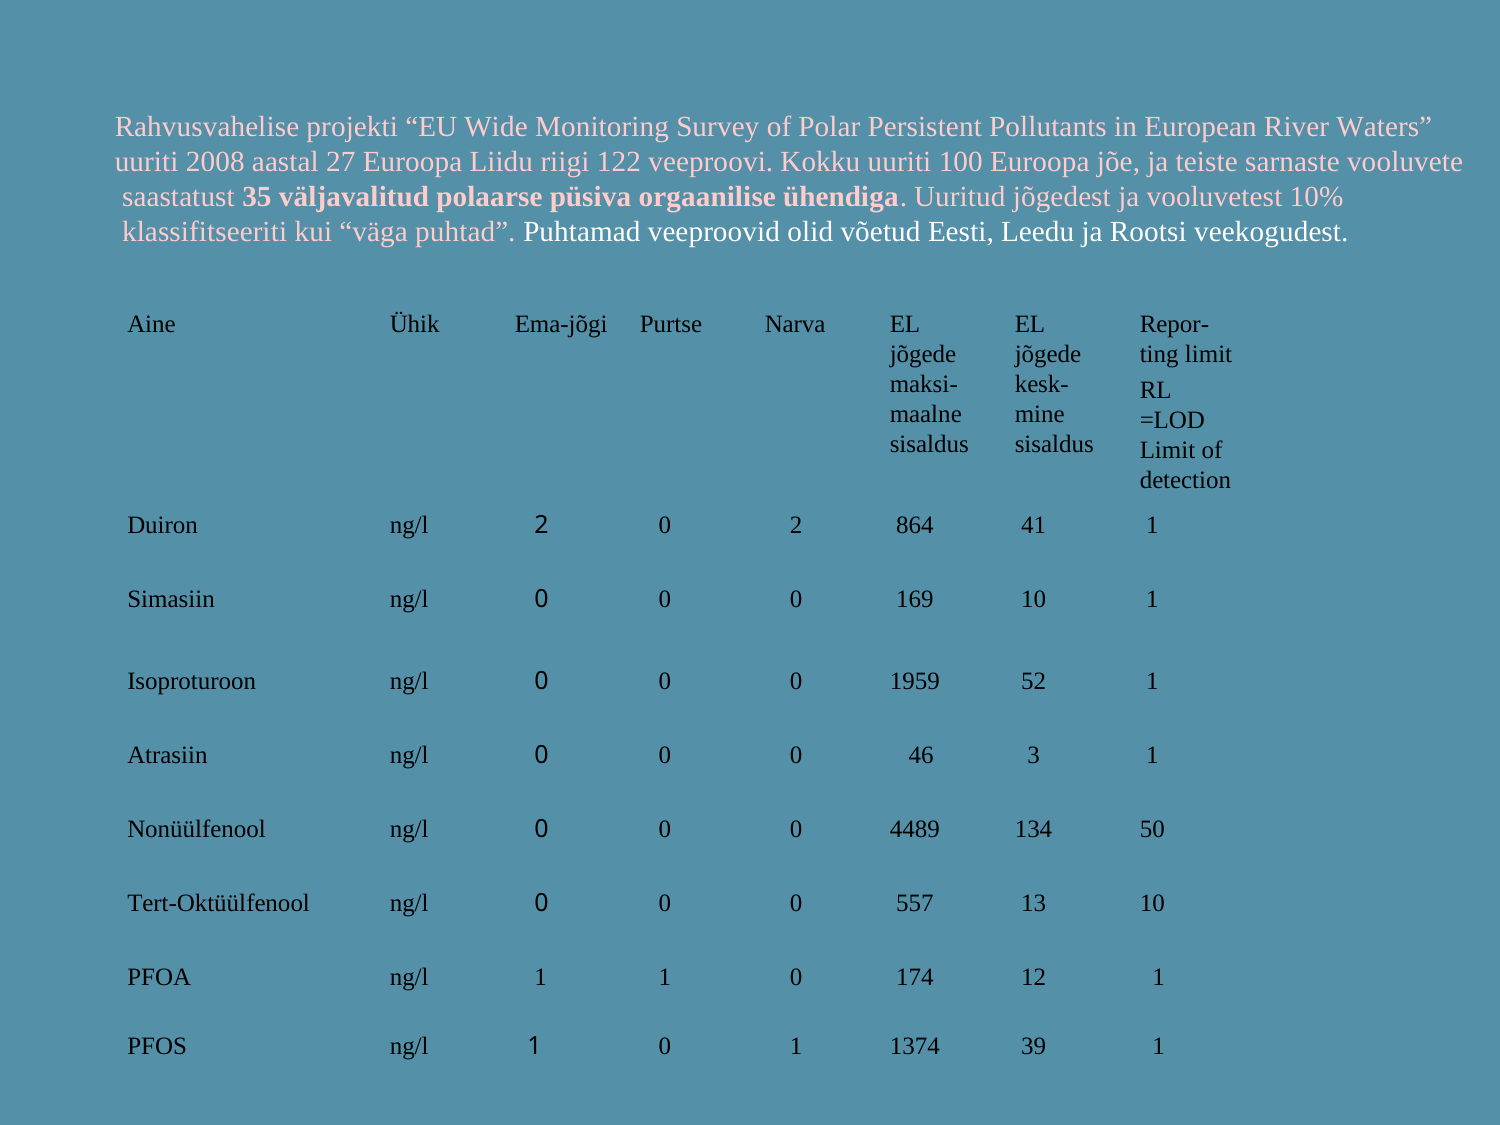

Rahvusvahelise projekti “EU Wide Monitoring Survey of Polar Persistent Pollutants in European River Waters”
uuriti 2008 aastal 27 Euroopa Liidu riigi 122 veeproovi. Kokku uuriti 100 Euroopa jõe, ja teiste sarnaste vooluvete
 saastatust 35 väljavalitud polaarse püsiva orgaanilise ühendiga. Uuritud jõgedest ja vooluvetest 10%
 klassifitseeriti kui “väga puhtad”. Puhtamad veeproovid olid võetud Eesti, Leedu ja Rootsi veekogudest.
| Aine | Ühik | Ema-jõgi | Purtse | Narva | EL jõgede maksi-maalne sisaldus | EL jõgede kesk-mine sisaldus | Repor-ting limit RL =LOD Limit of detection |
| --- | --- | --- | --- | --- | --- | --- | --- |
| Duiron | ng/l | 2 | 0 | 2 | 864 | 41 | 1 |
| Simasiin | ng/l | 0 | 0 | 0 | 169 | 10 | 1 |
| Isoproturoon | ng/l | 0 | 0 | 0 | 1959 | 52 | 1 |
| Atrasiin | ng/l | 0 | 0 | 0 | 46 | 3 | 1 |
| Nonüülfenool | ng/l | 0 | 0 | 0 | 4489 | 134 | 50 |
| Tert-Oktüülfenool | ng/l | 0 | 0 | 0 | 557 | 13 | 10 |
| PFOA | ng/l | 1 | 1 | 0 | 174 | 12 | 1 |
| PFOS | ng/l | 1 | 0 | 1 | 1374 | 39 | 1 |